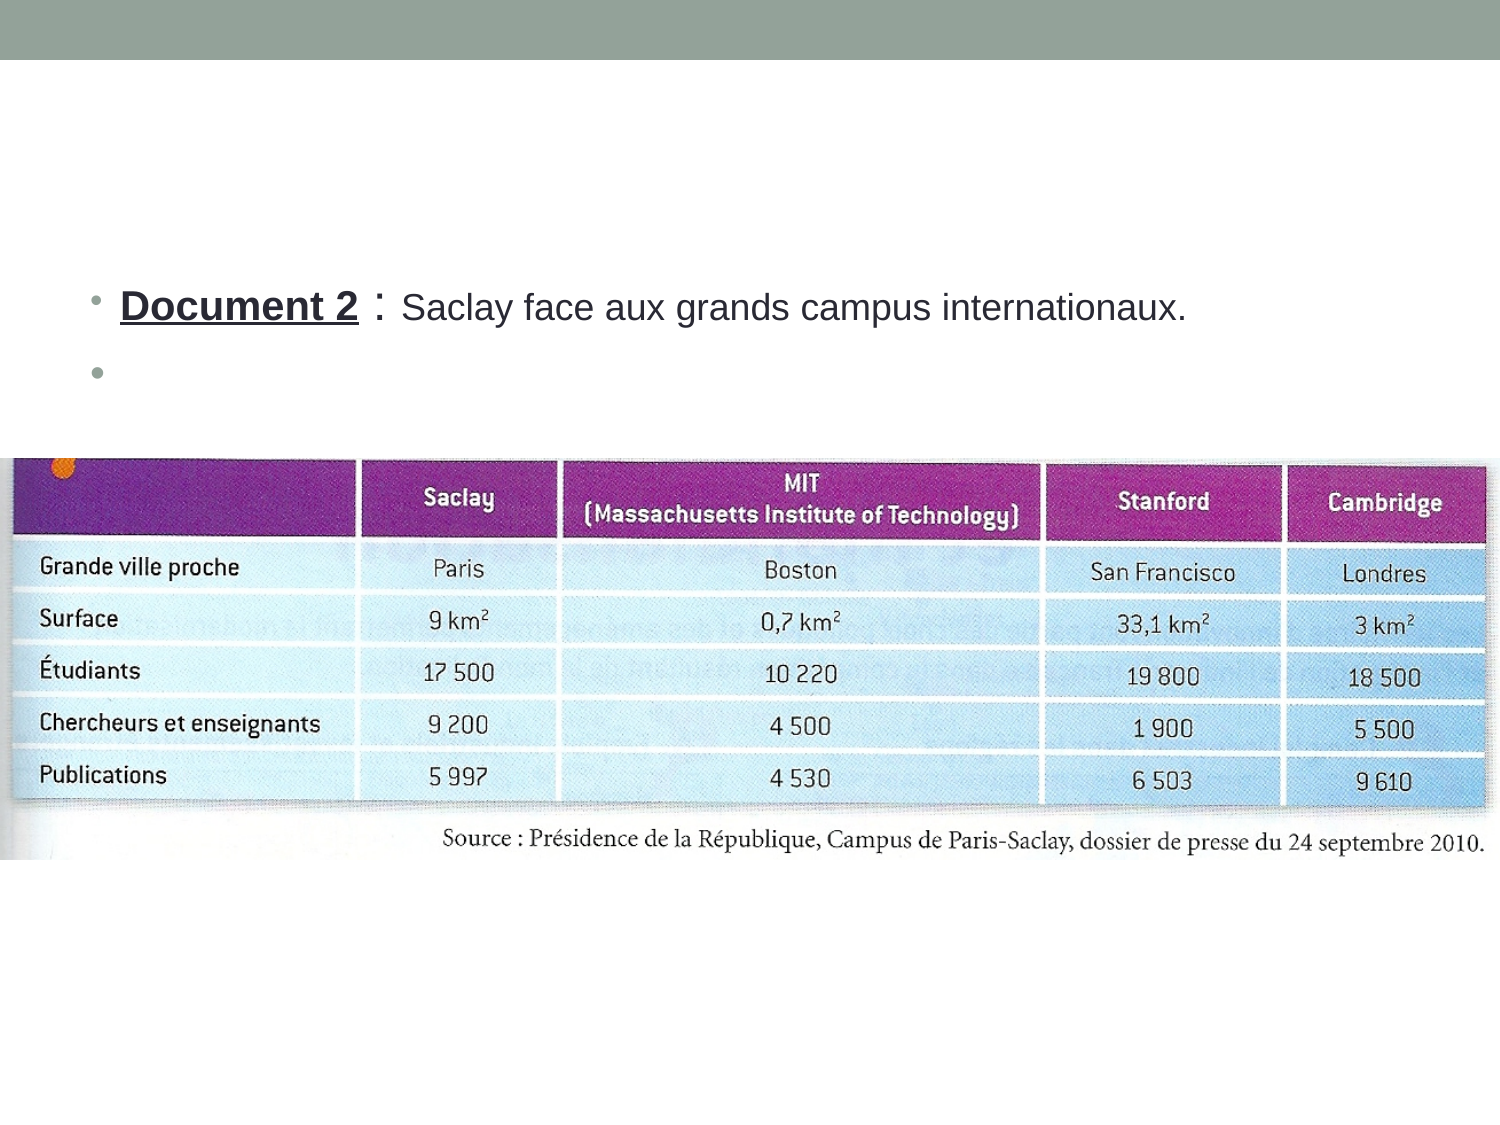

#
Document 2 : Saclay face aux grands campus internationaux.